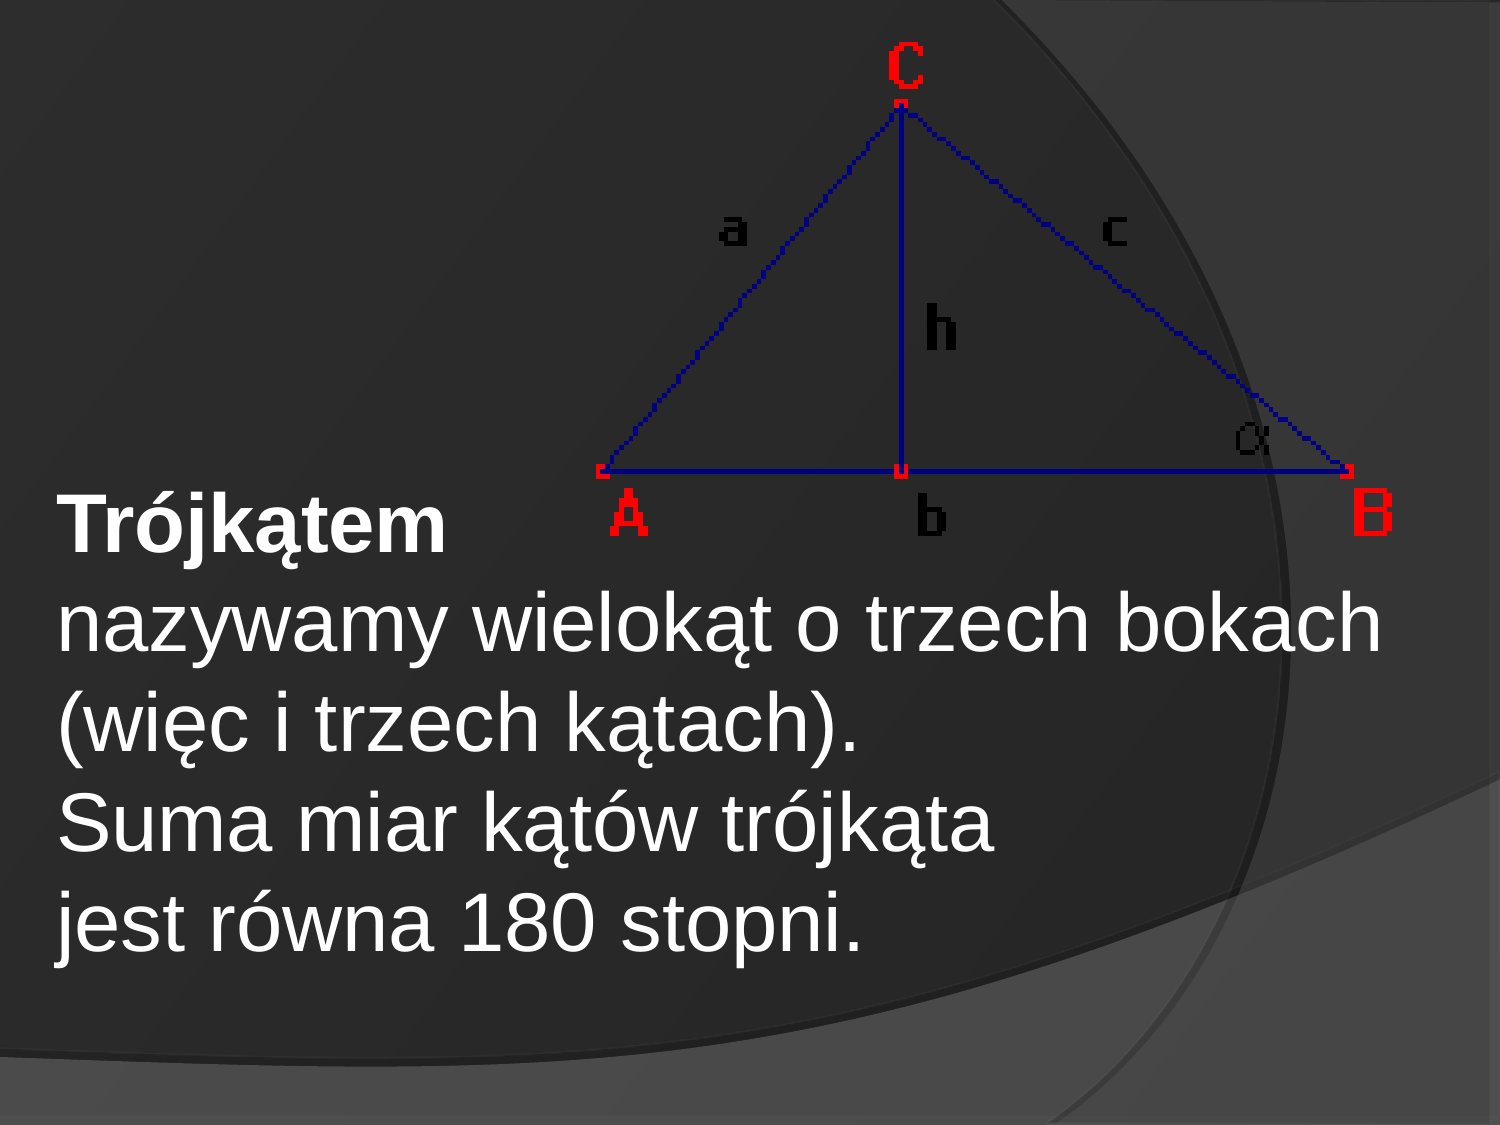

Trójkątem
nazywamy wielokąt o trzech bokach
(więc i trzech kątach).
Suma miar kątów trójkąta
jest równa 180 stopni.